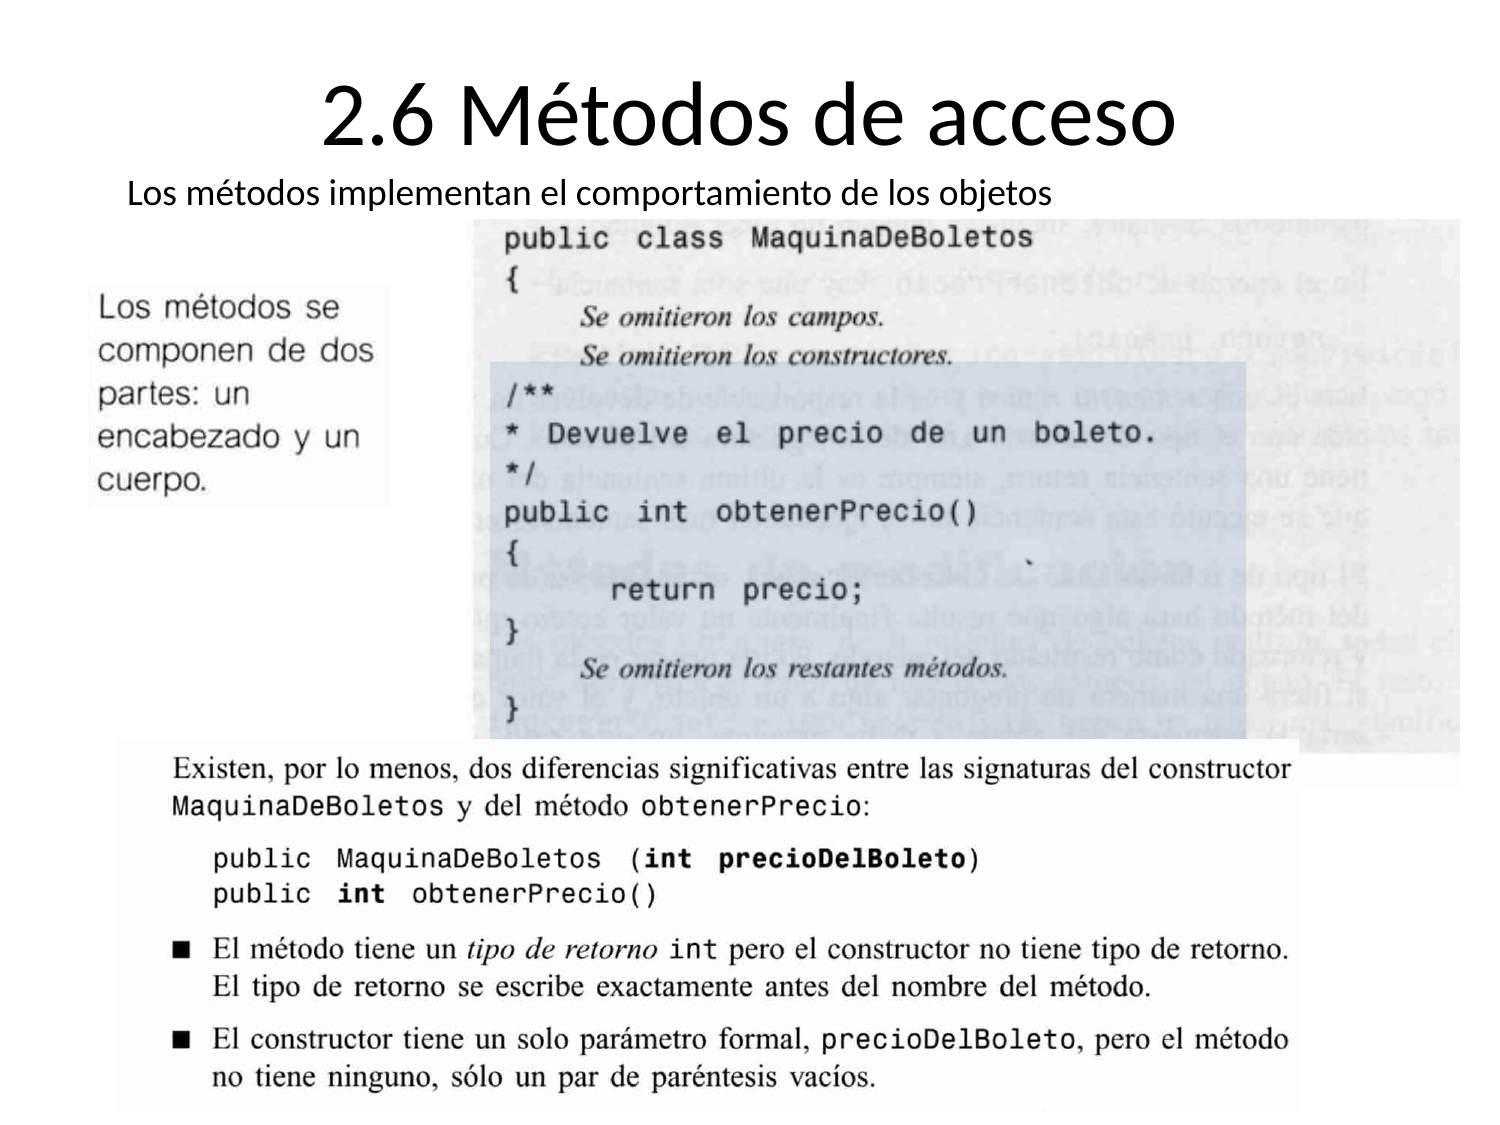

# 2.6 Métodos de acceso
Los métodos implementan el comportamiento de los objetos